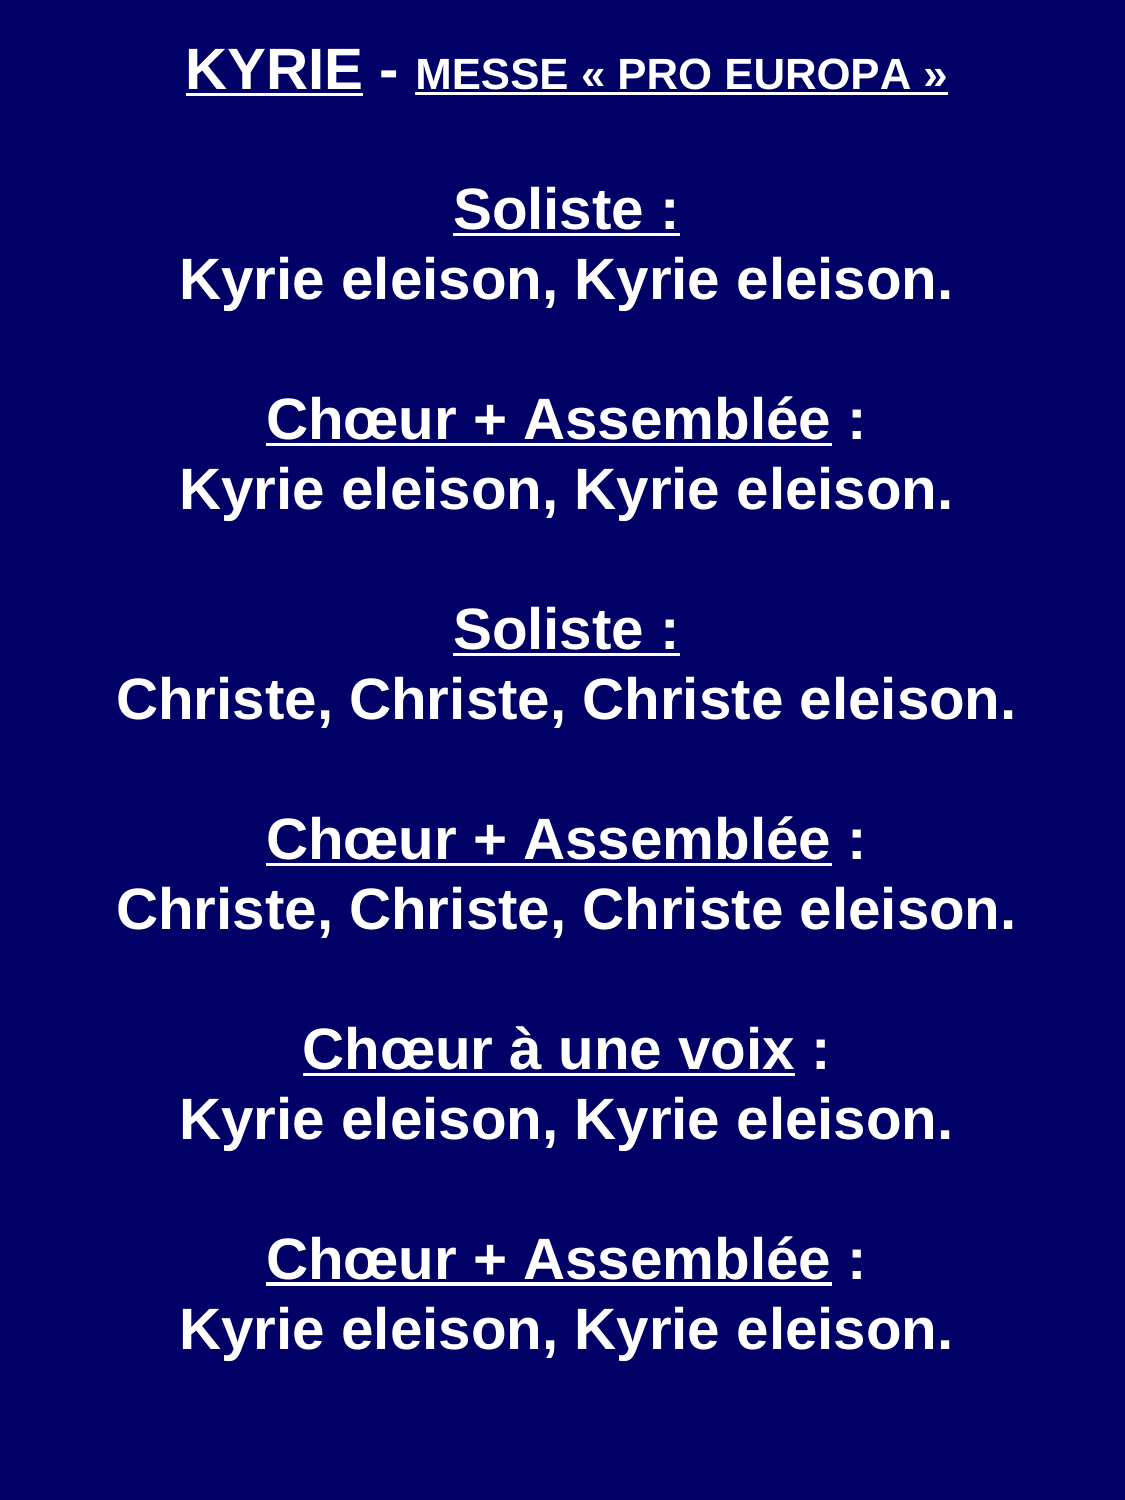

KYRIE - MESSE « PRO EUROPA »
Soliste :
Kyrie eleison, Kyrie eleison.
Chœur + Assemblée :
Kyrie eleison, Kyrie eleison.
Soliste :
Christe, Christe, Christe eleison.
Chœur + Assemblée :
Christe, Christe, Christe eleison.
Chœur à une voix :
Kyrie eleison, Kyrie eleison.
Chœur + Assemblée :
Kyrie eleison, Kyrie eleison.